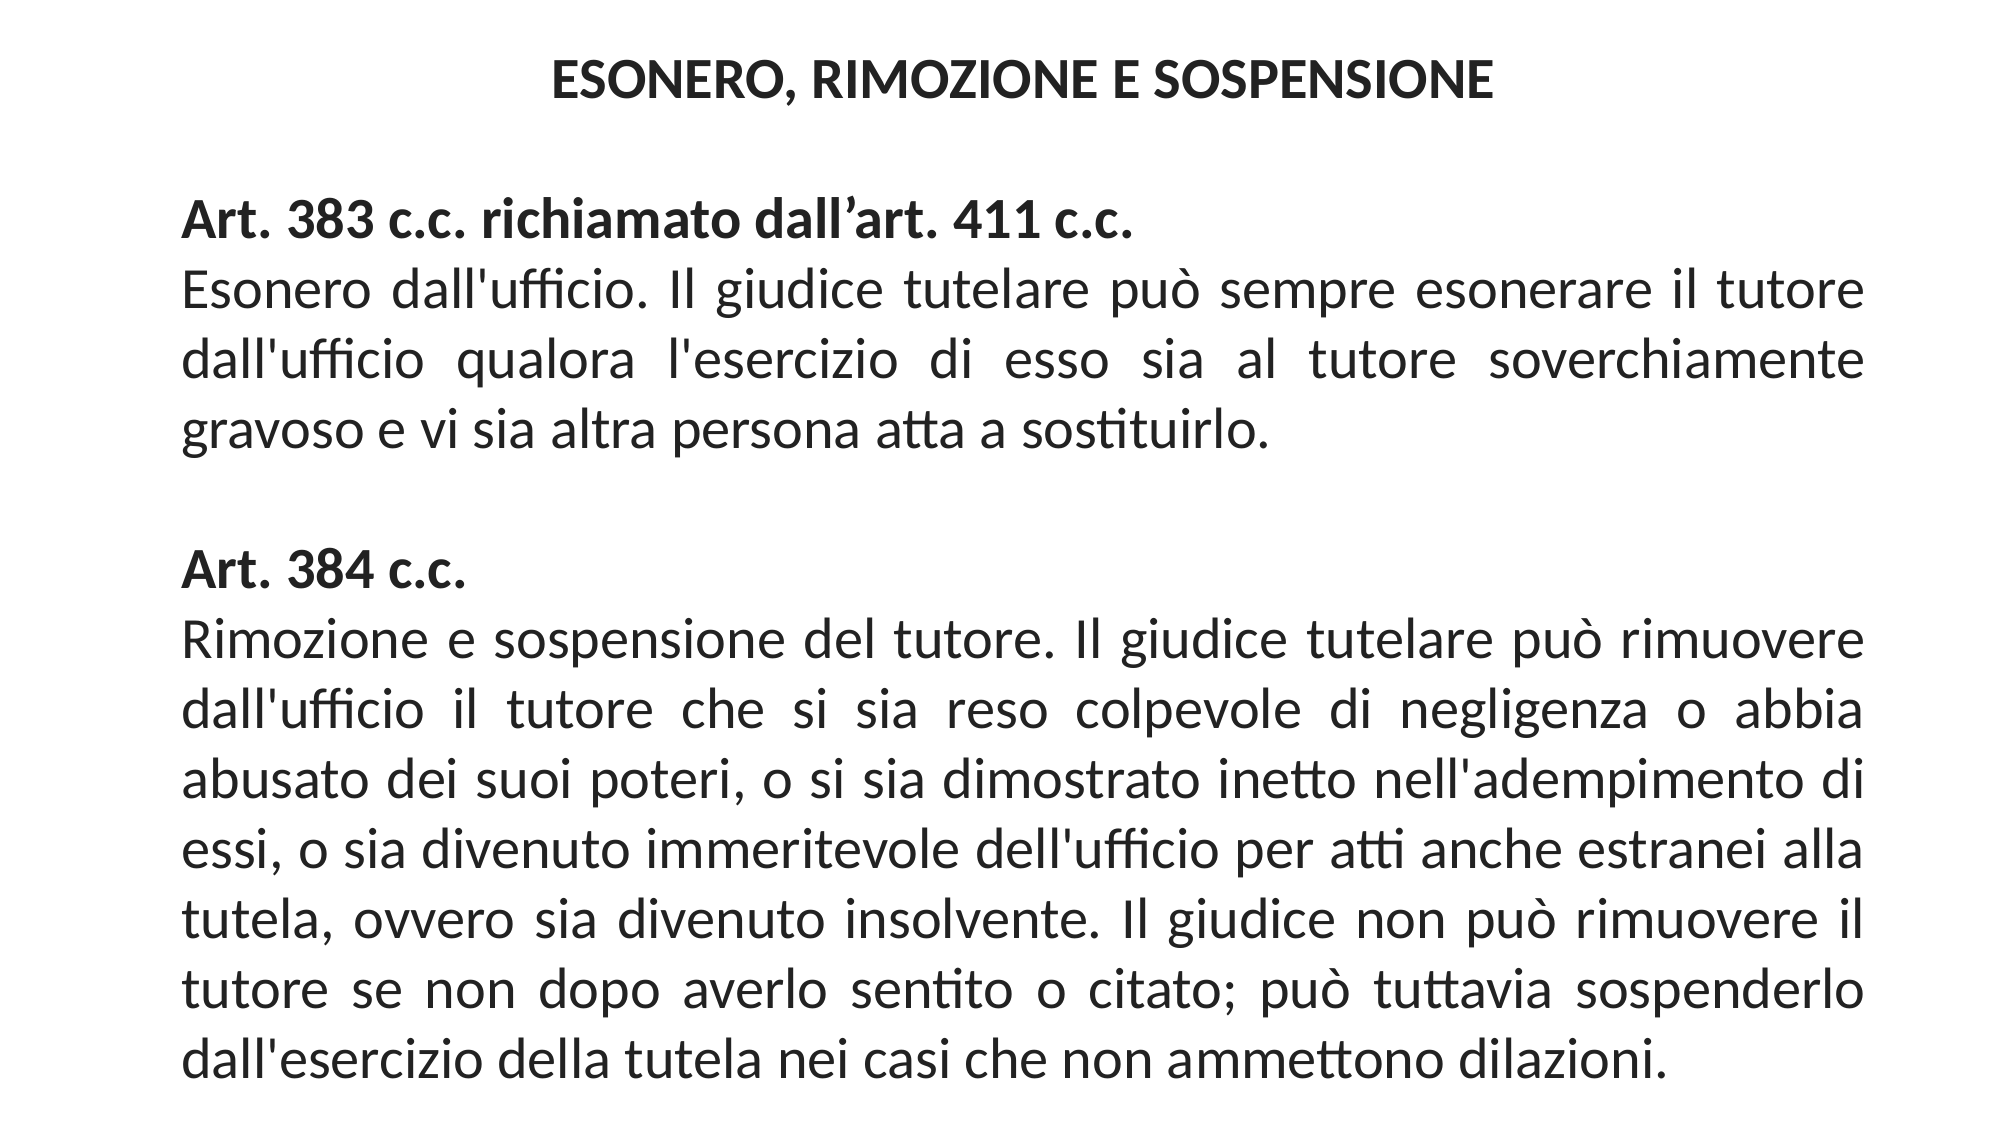

ESONERO, RIMOZIONE E SOSPENSIONE
Art. 383 c.c. richiamato dall’art. 411 c.c.
Esonero dall'ufficio. Il giudice tutelare può sempre esonerare il tutore dall'ufficio qualora l'esercizio di esso sia al tutore soverchiamente gravoso e vi sia altra persona atta a sostituirlo.
Art. 384 c.c.
Rimozione e sospensione del tutore. Il giudice tutelare può rimuovere dall'ufficio il tutore che si sia reso colpevole di negligenza o abbia abusato dei suoi poteri, o si sia dimostrato inetto nell'adempimento di essi, o sia divenuto immeritevole dell'ufficio per atti anche estranei alla tutela, ovvero sia divenuto insolvente. Il giudice non può rimuovere il tutore se non dopo averlo sentito o citato; può tuttavia sospenderlo dall'esercizio della tutela nei casi che non ammettono dilazioni.